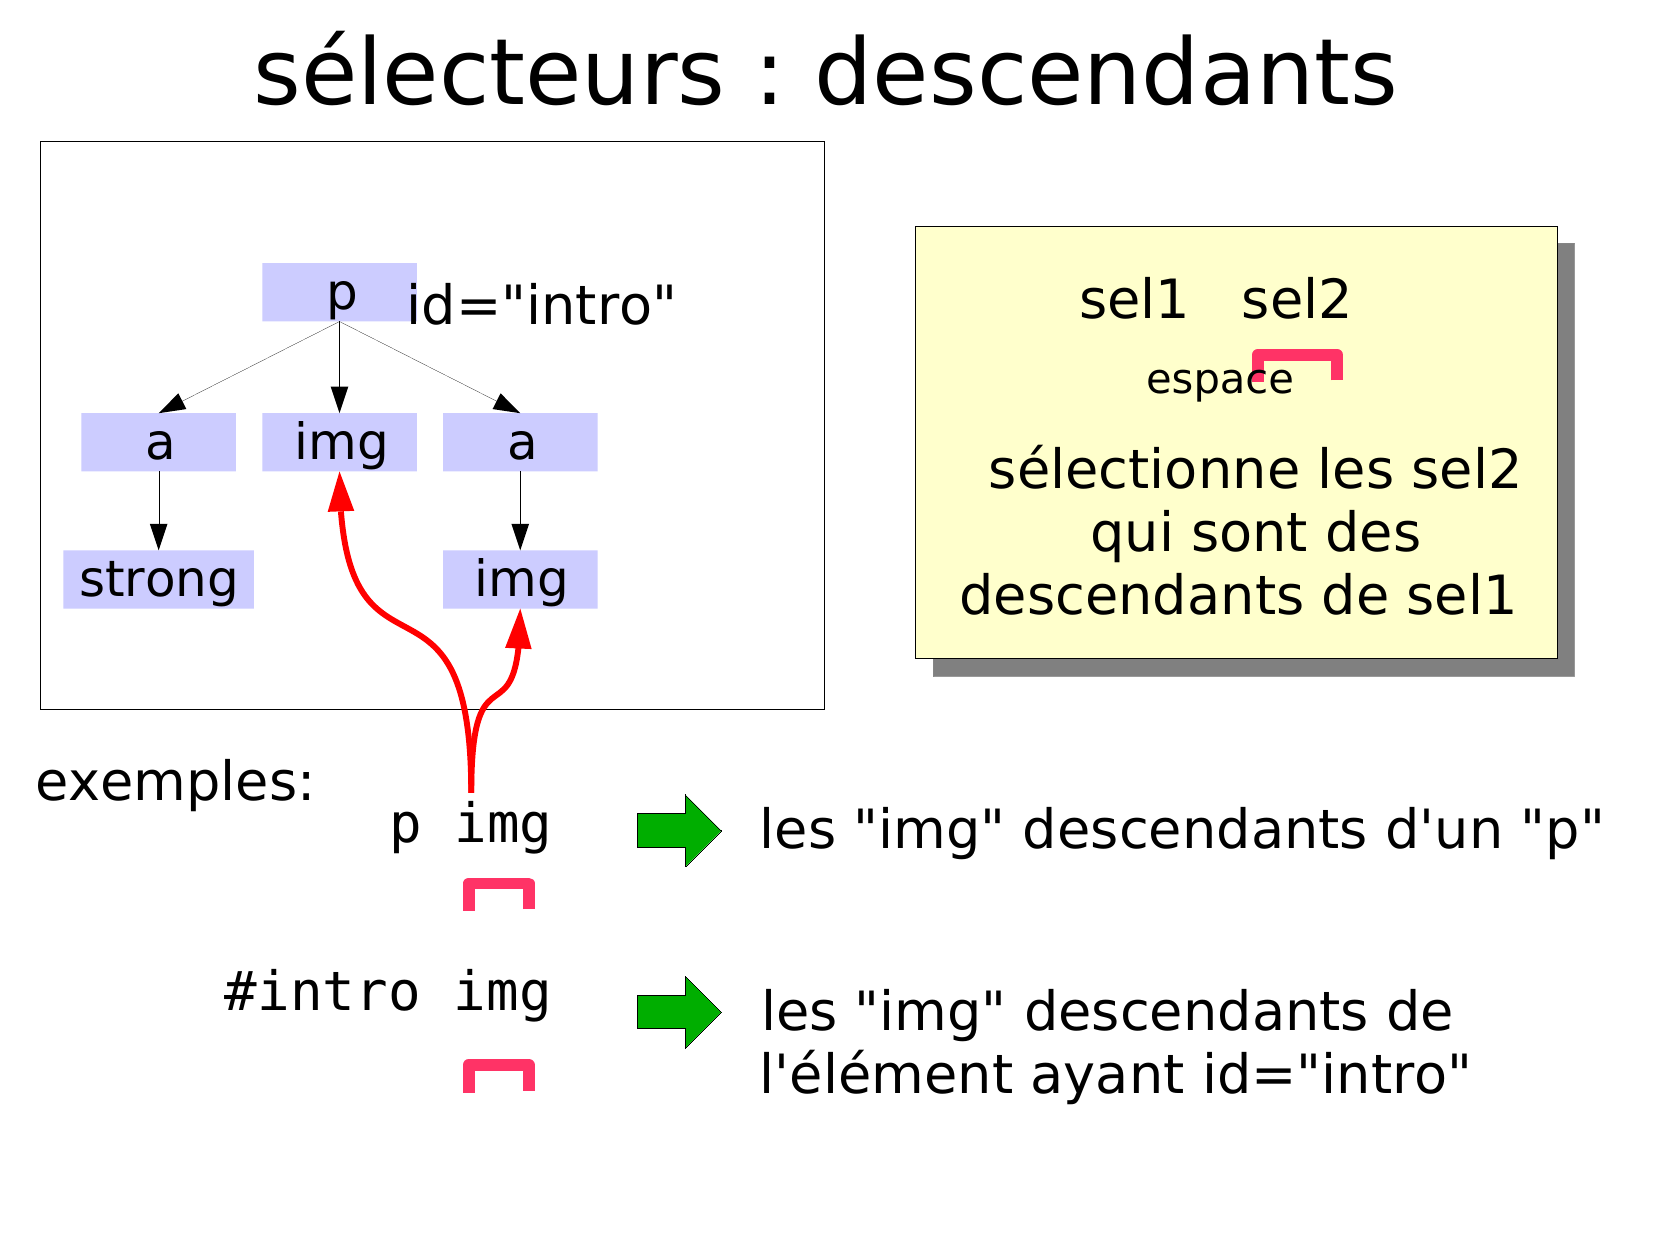

# sélecteurs : descendants
 p
sel1 sel2
id="intro"
espace
 a
 img
 a
sélectionne les sel2 qui sont des descendants de sel1
 strong
 img
exemples:
p img
les "img" descendants d'un "p"
#intro img
les "img" descendants de
l'élément ayant id="intro"